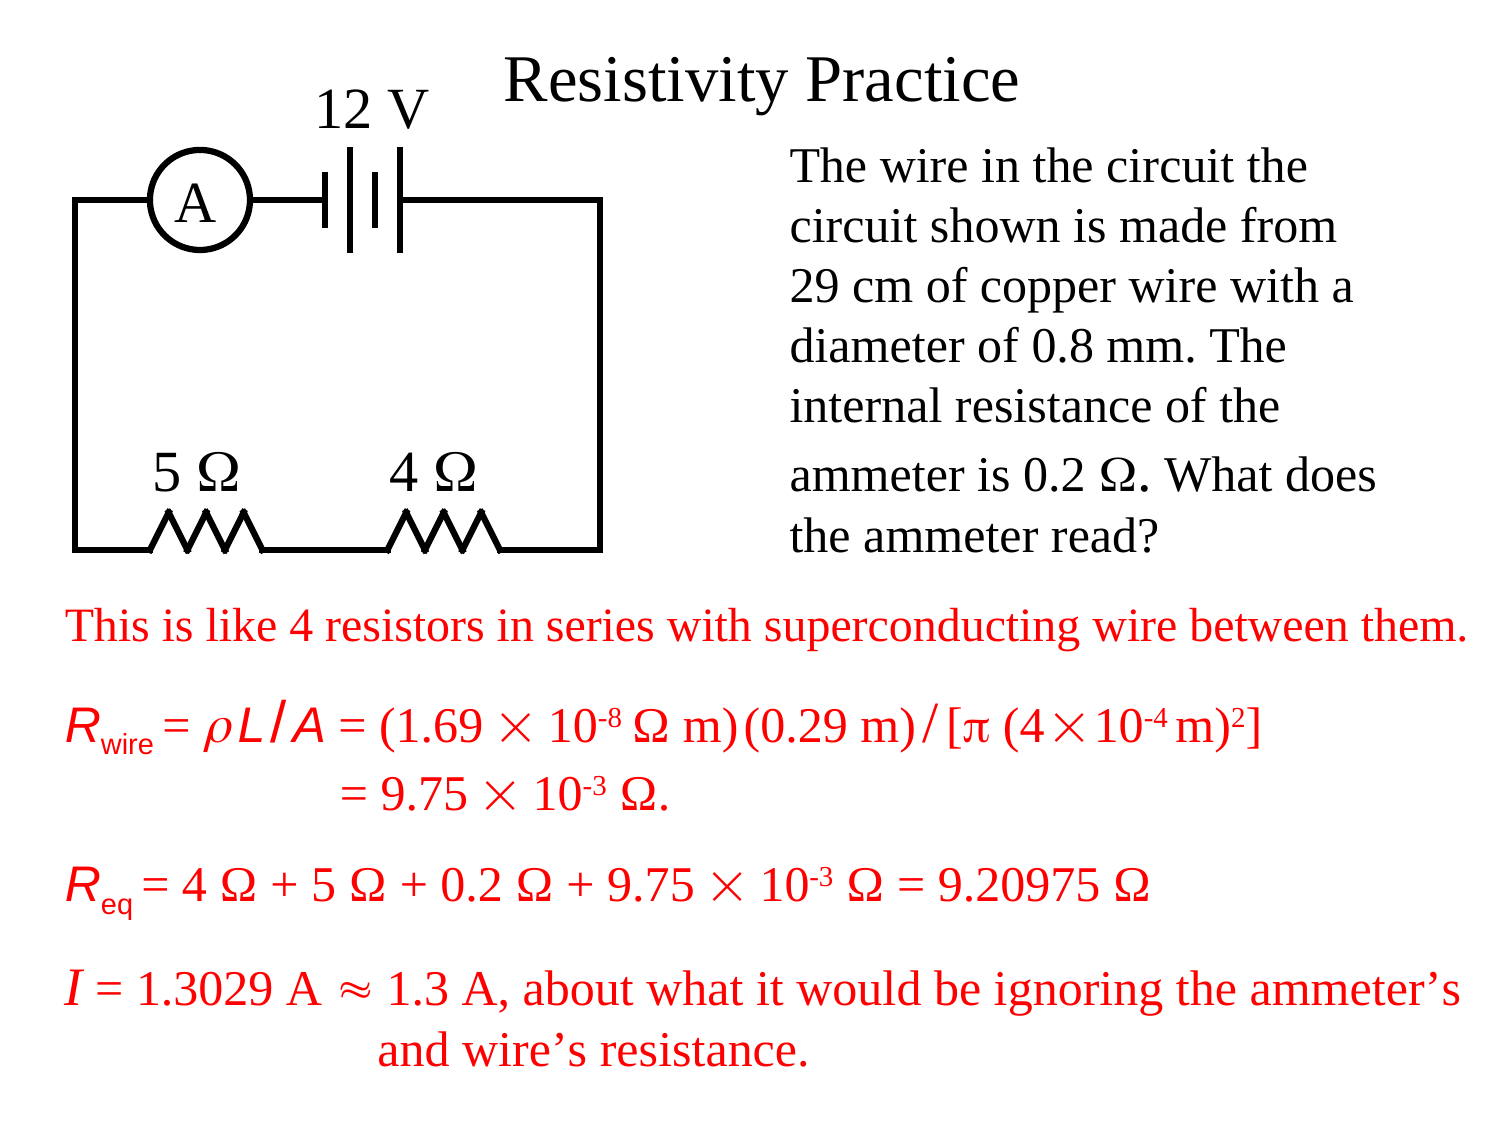

# Resistivity Practice
12 V
The wire in the circuit the circuit shown is made from
29 cm of copper wire with a diameter of 0.8 mm. The internal resistance of the ammeter is 0.2 . What does the ammeter read?
A
5 
4 
This is like 4 resistors in series with superconducting wire between them.
Rwire =  L / A = (1.69  10-8 Ω m) (0.29 m) / [ (4  10-4 m)2]
 = 9.75  10-3 Ω.
Req = 4 Ω + 5 Ω + 0.2 Ω + 9.75  10-3 Ω = 9.20975 Ω
I = 1.3029 A  1.3 A, about what it would be ignoring the ammeter’s
 and wire’s resistance.